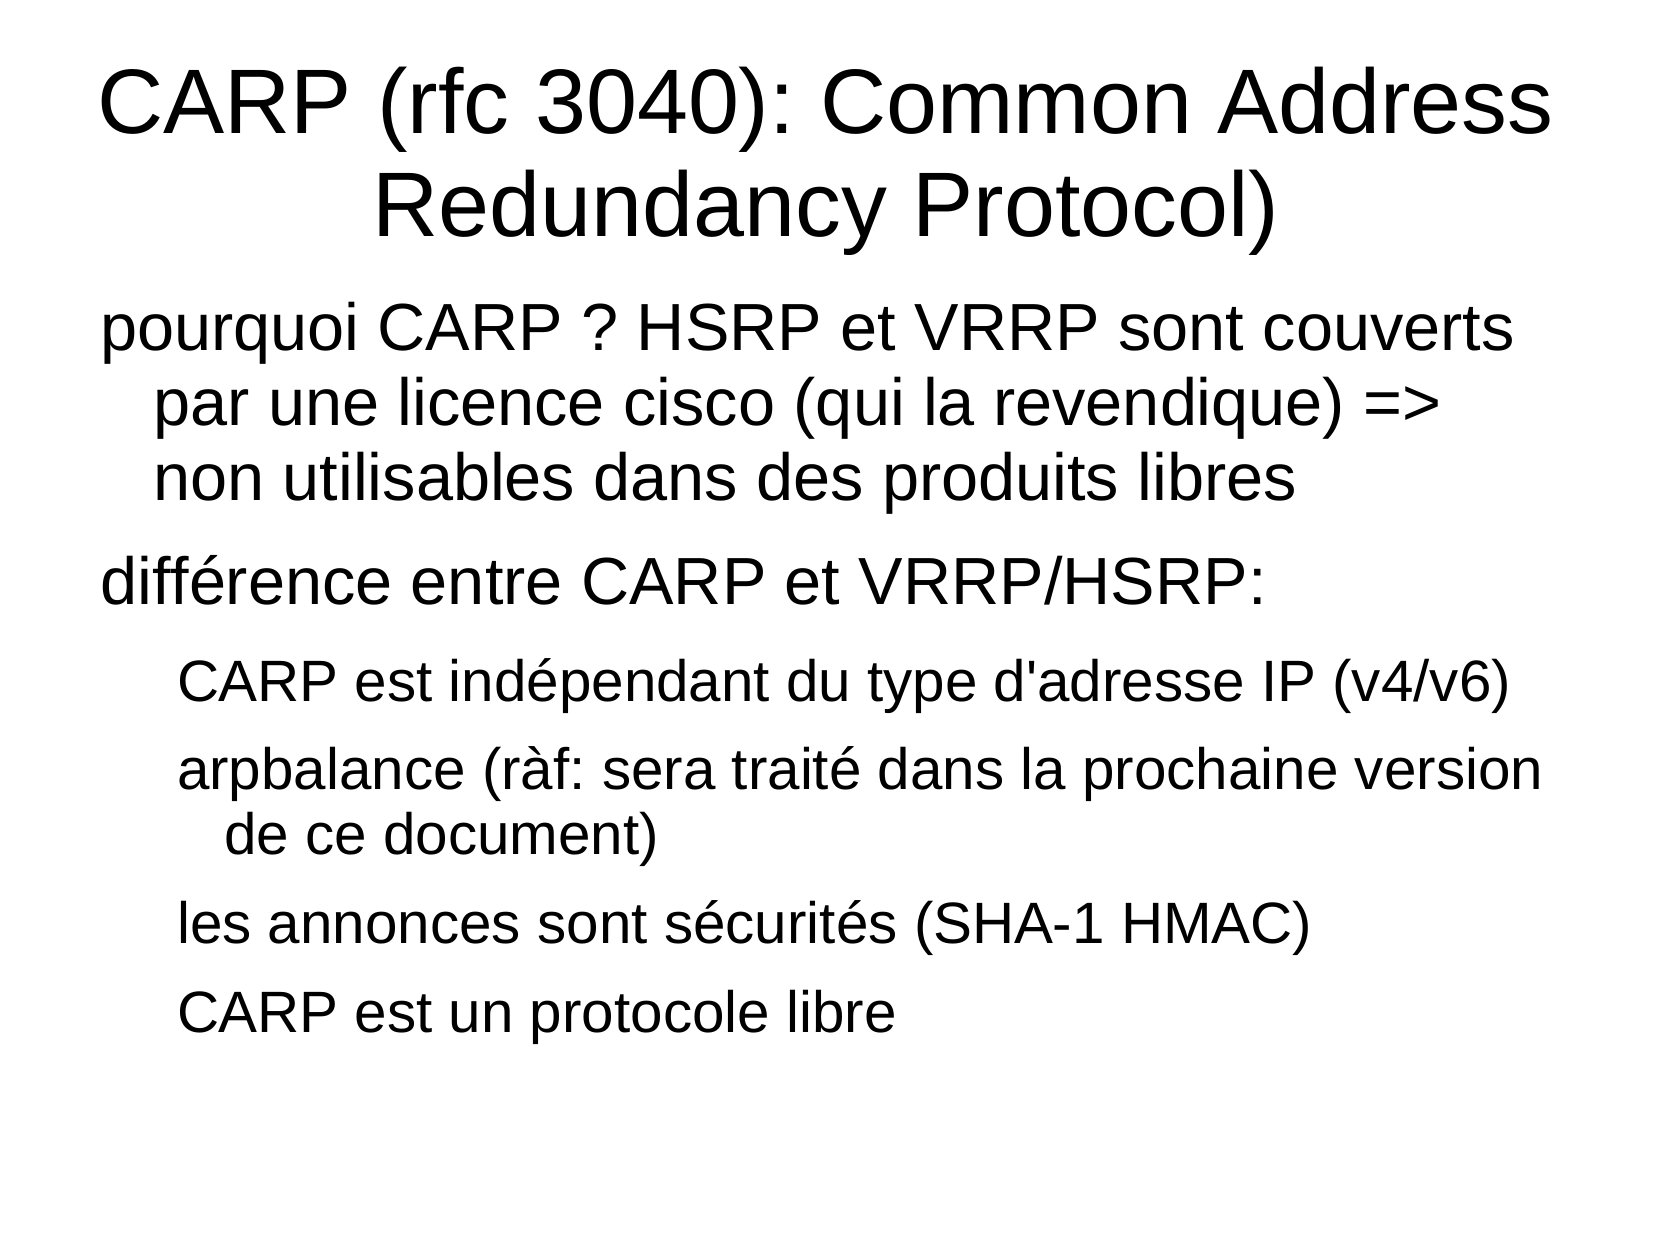

# CARP (rfc 3040): Common Address Redundancy Protocol)
pourquoi CARP ? HSRP et VRRP sont couverts par une licence cisco (qui la revendique) => non utilisables dans des produits libres
différence entre CARP et VRRP/HSRP:
CARP est indépendant du type d'adresse IP (v4/v6)
arpbalance (ràf: sera traité dans la prochaine version de ce document)
les annonces sont sécurités (SHA-1 HMAC)
CARP est un protocole libre